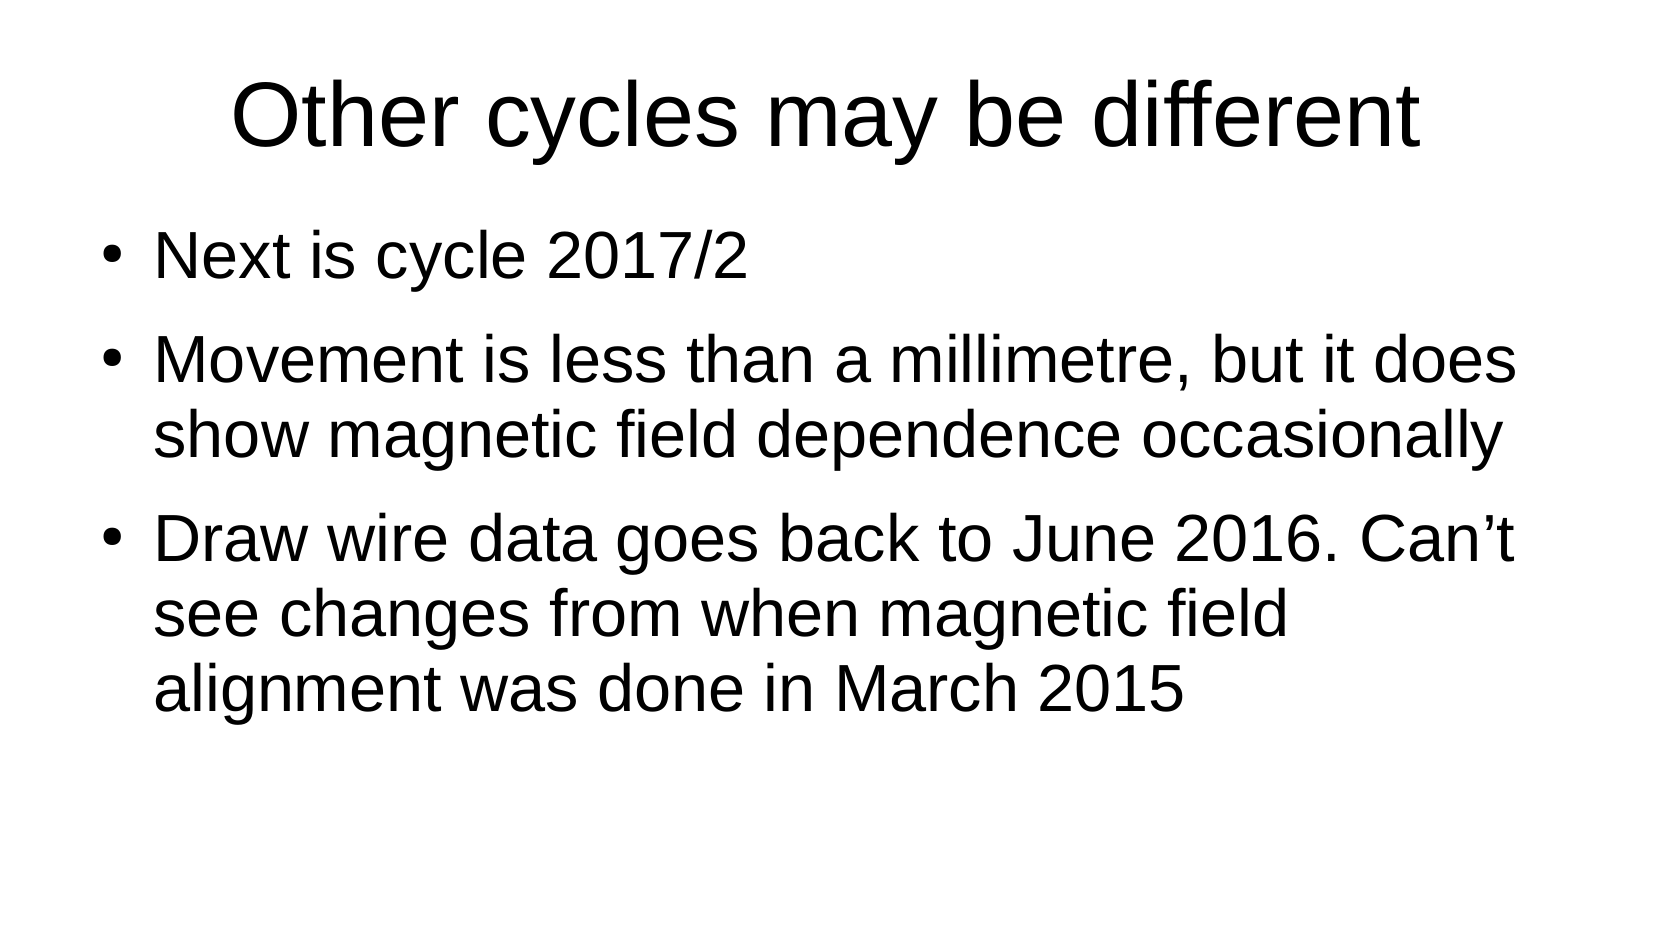

# Other cycles may be different
Next is cycle 2017/2
Movement is less than a millimetre, but it does show magnetic field dependence occasionally
Draw wire data goes back to June 2016. Can’t see changes from when magnetic field alignment was done in March 2015